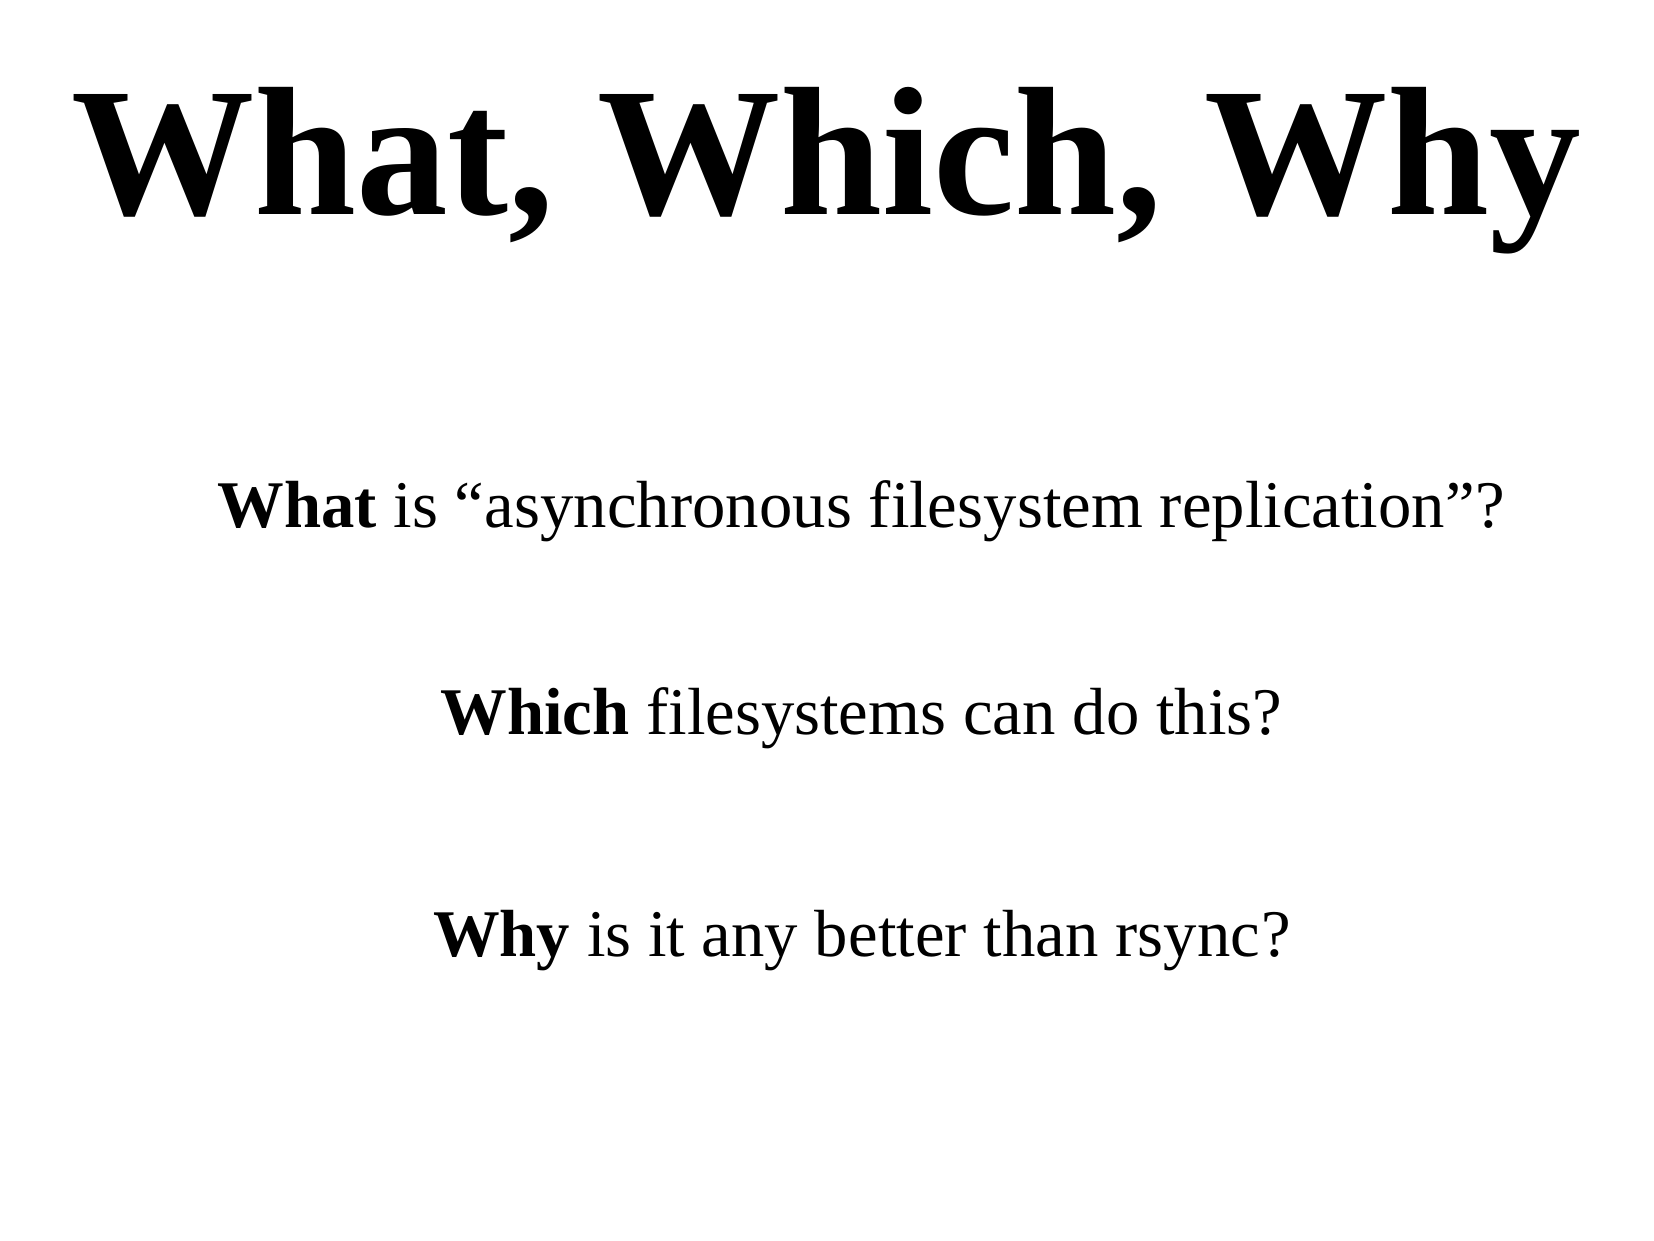

# What, Which, Why
What is “asynchronous filesystem replication”?
Which filesystems can do this?
Why is it any better than rsync?